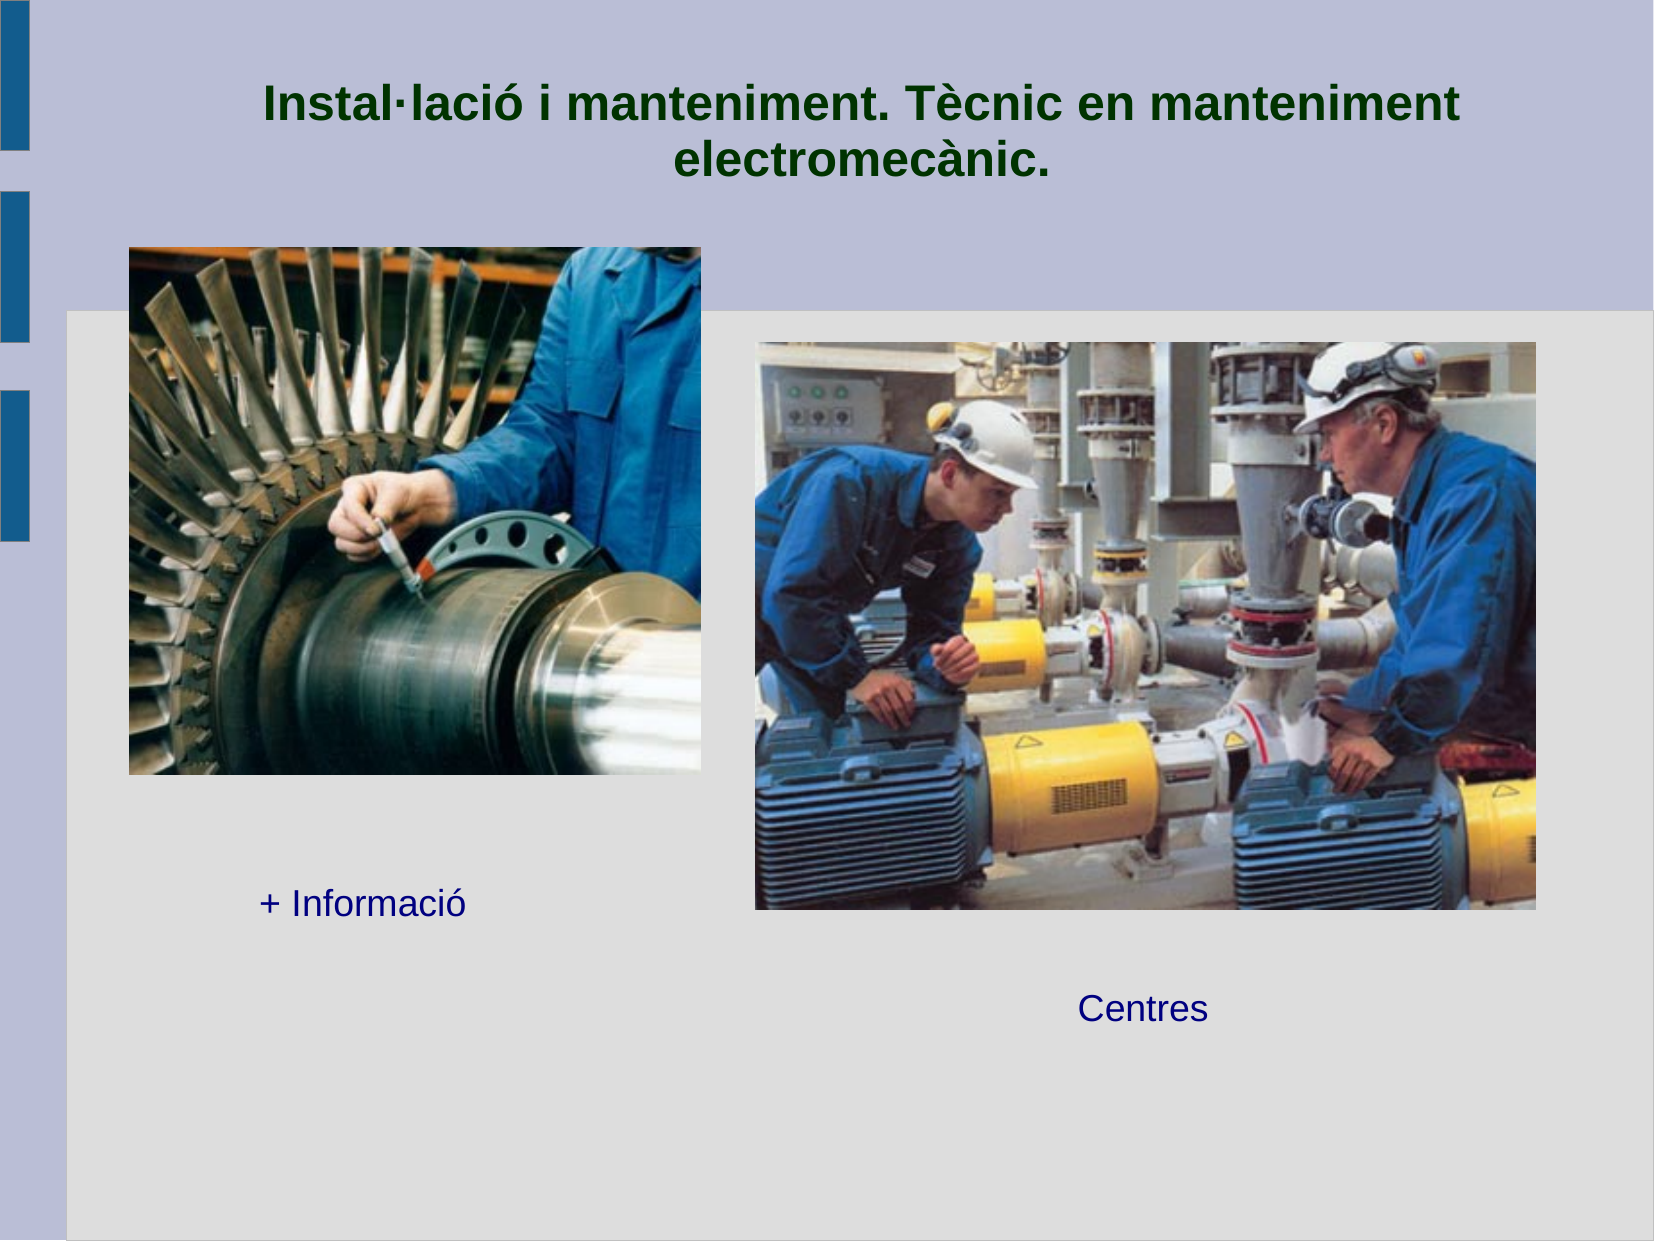

# Instal·lació i manteniment. Tècnic en manteniment electromecànic.
+ Informació
Centres